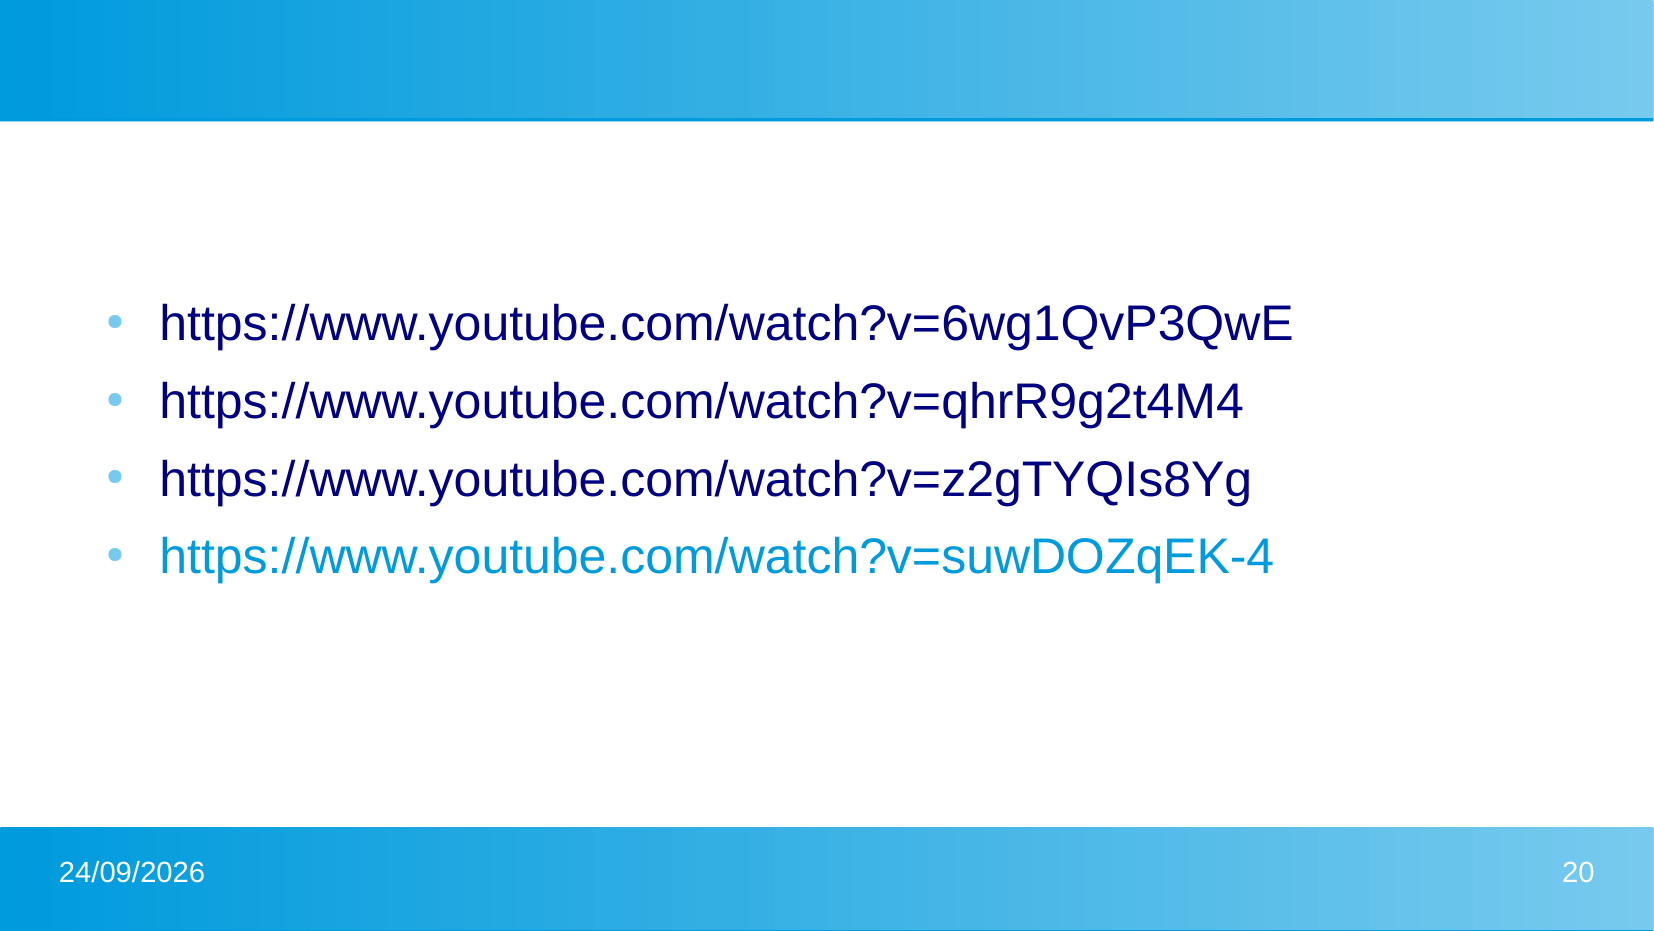

# Videos
https://www.youtube.com/watch?v=6wg1QvP3QwE
https://www.youtube.com/watch?v=qhrR9g2t4M4
https://www.youtube.com/watch?v=z2gTYQIs8Yg
https://www.youtube.com/watch?v=suwDOZqEK-4
20